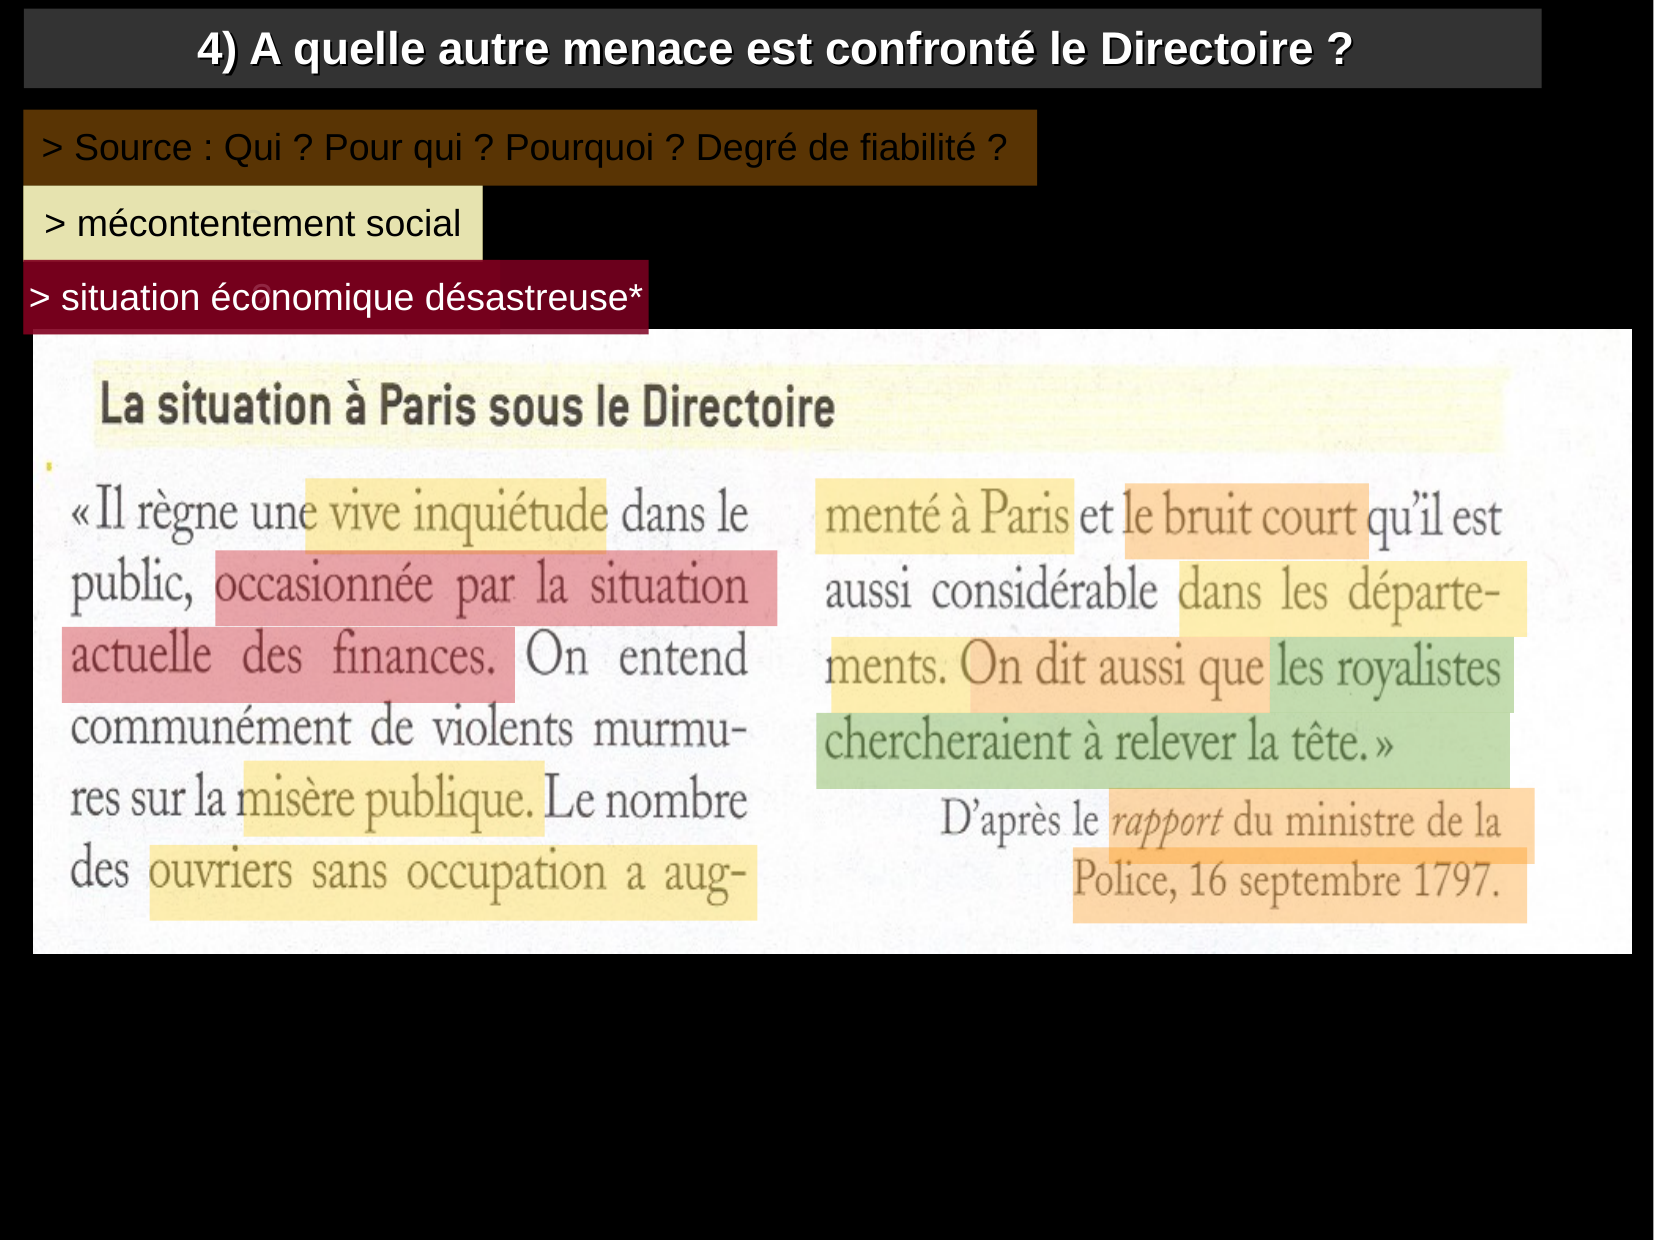

4) A quelle autre menace est confronté le Directoire ?
> Source : Qui ? Pour qui ? Pourquoi ? Degré de fiabilité ?
?
> mécontentement social
?
> situation économique désastreuse*